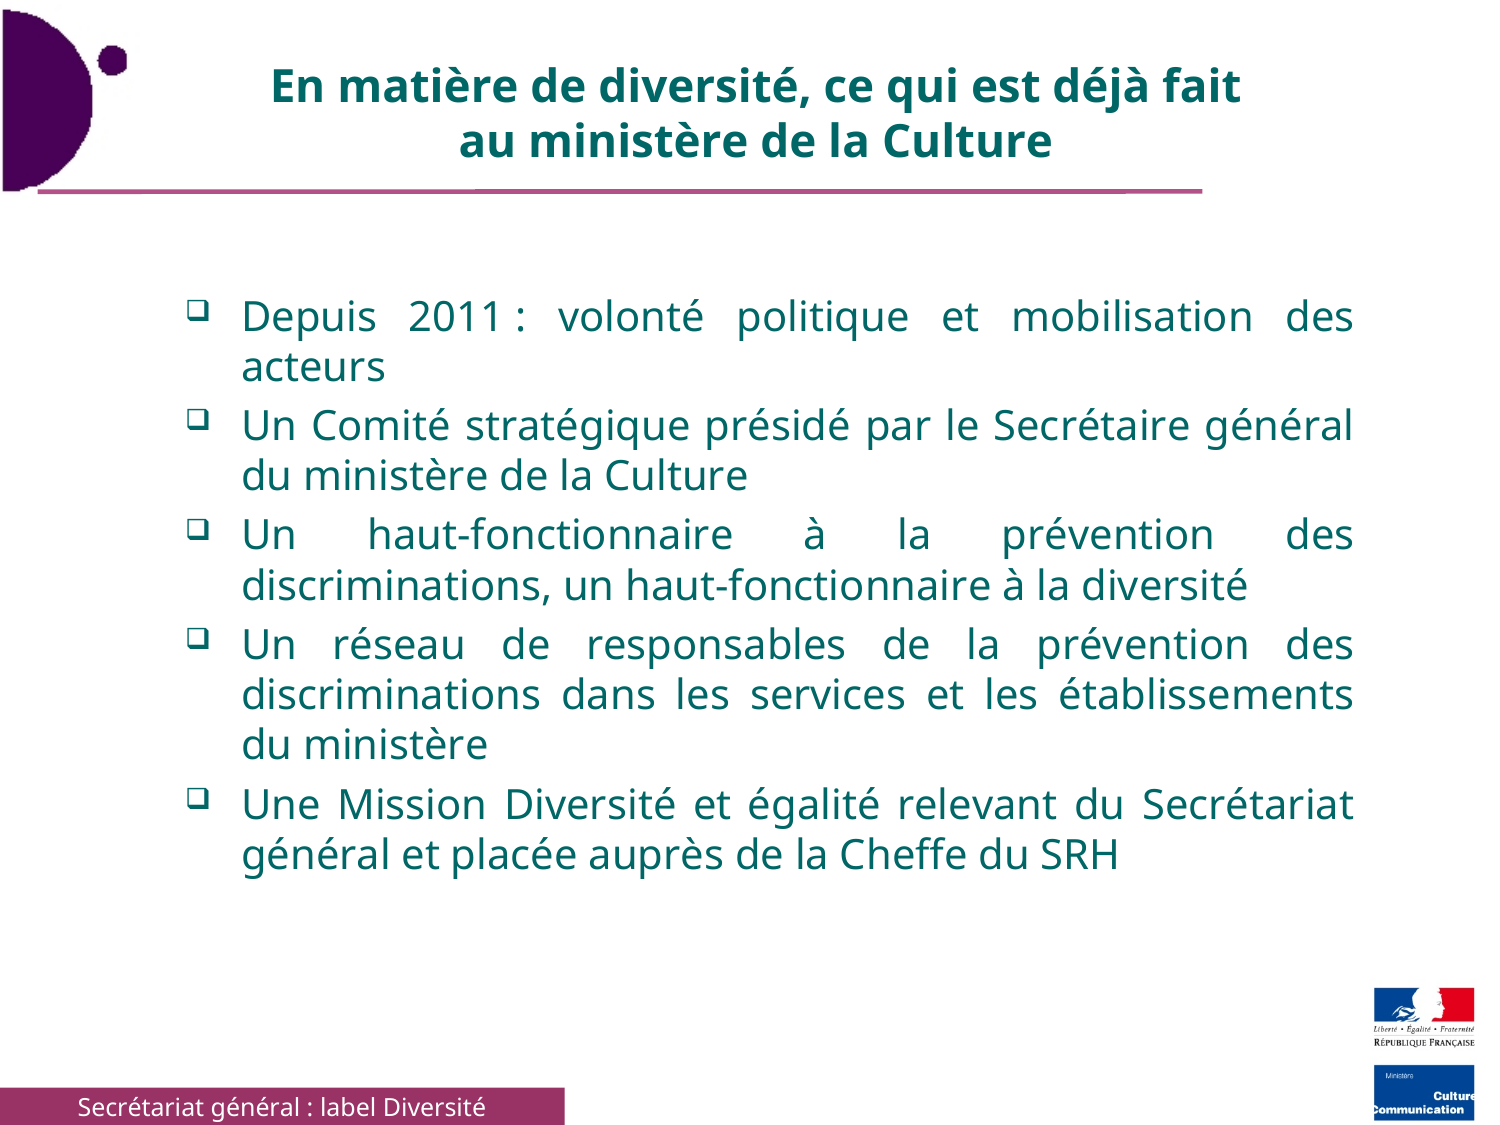

En matière de diversité, ce qui est déjà fait
au ministère de la Culture
# Depuis 2011 : volonté politique et mobilisation des acteurs
Un Comité stratégique présidé par le Secrétaire général du ministère de la Culture
Un haut-fonctionnaire à la prévention des discriminations, un haut-fonctionnaire à la diversité
Un réseau de responsables de la prévention des discriminations dans les services et les établissements du ministère
Une Mission Diversité et égalité relevant du Secrétariat général et placée auprès de la Cheffe du SRH